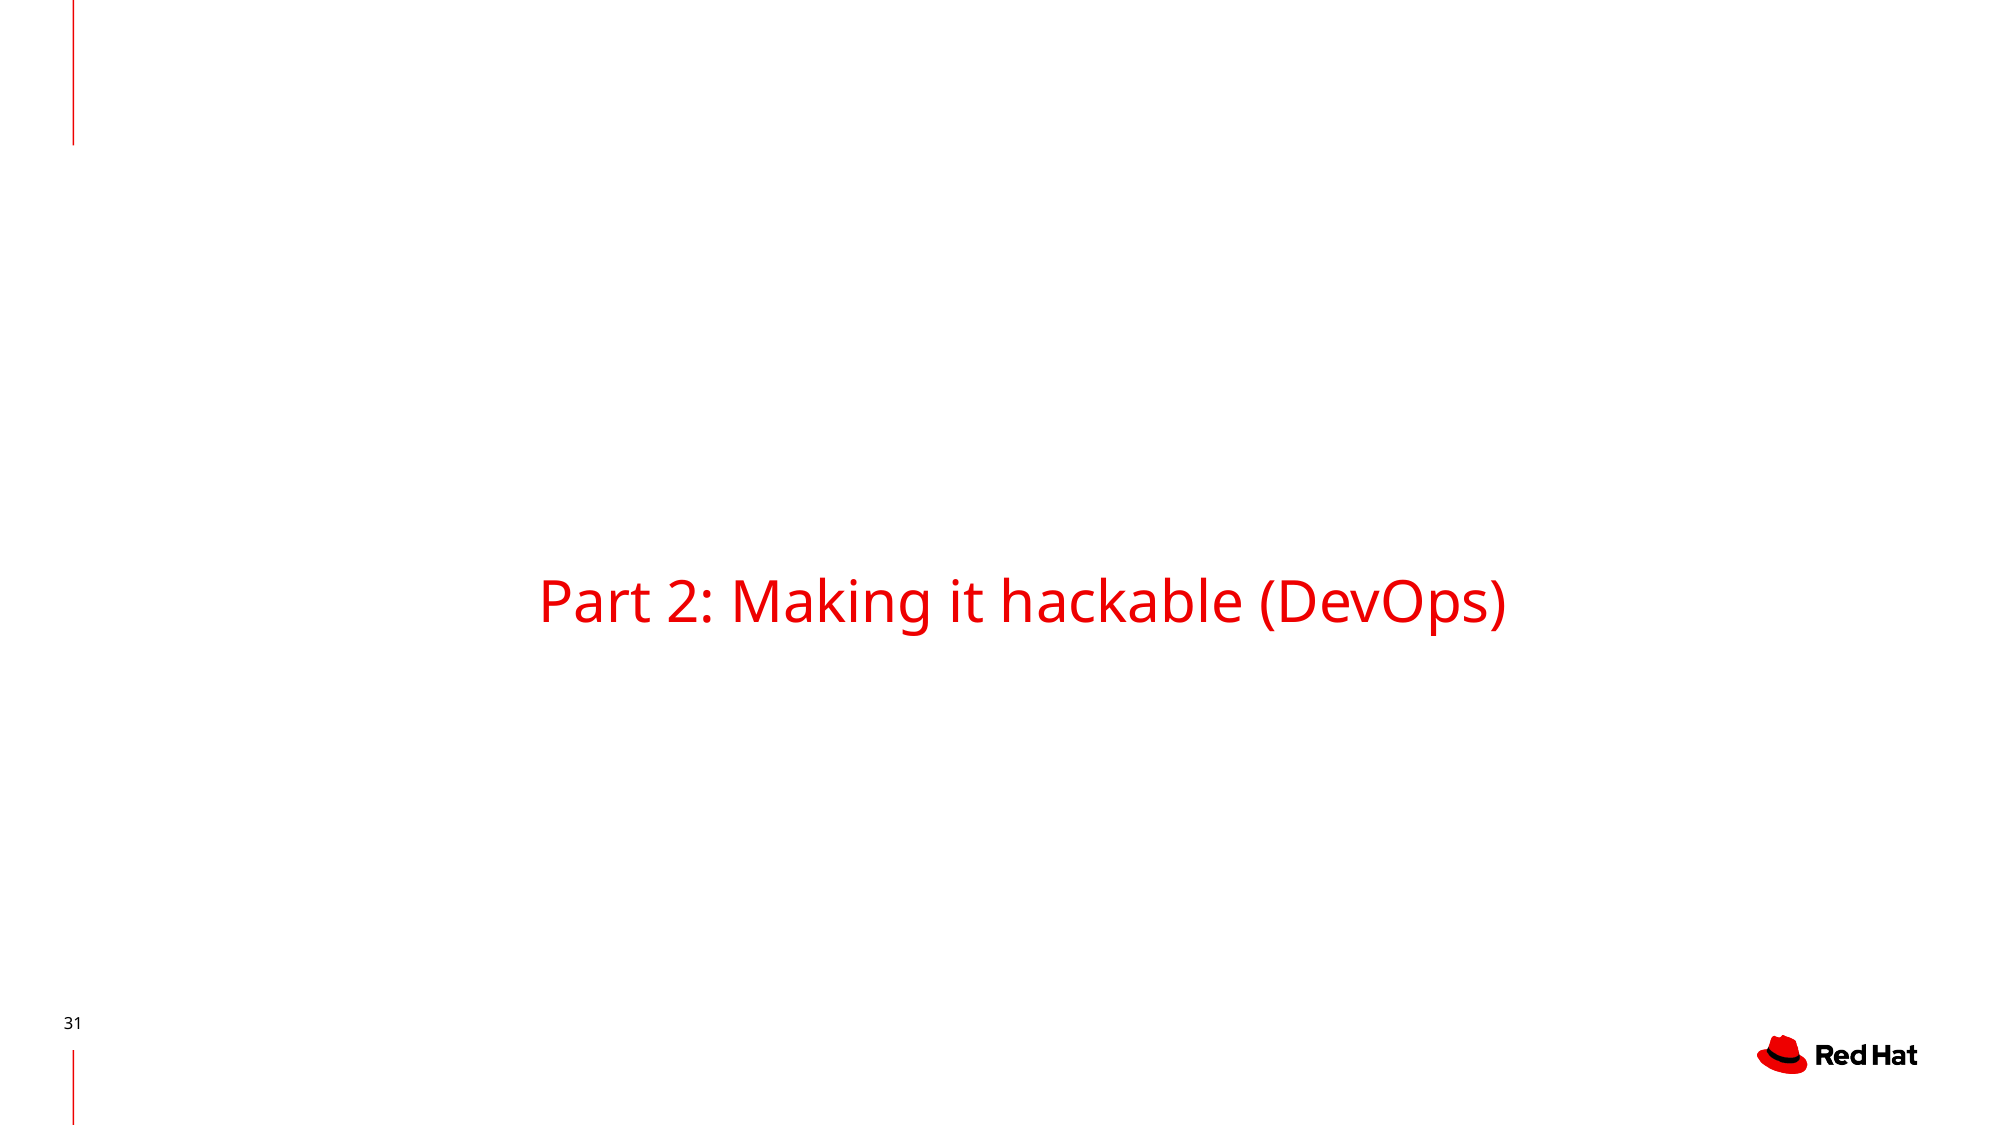

# Part 2: Making it hackable (DevOps)